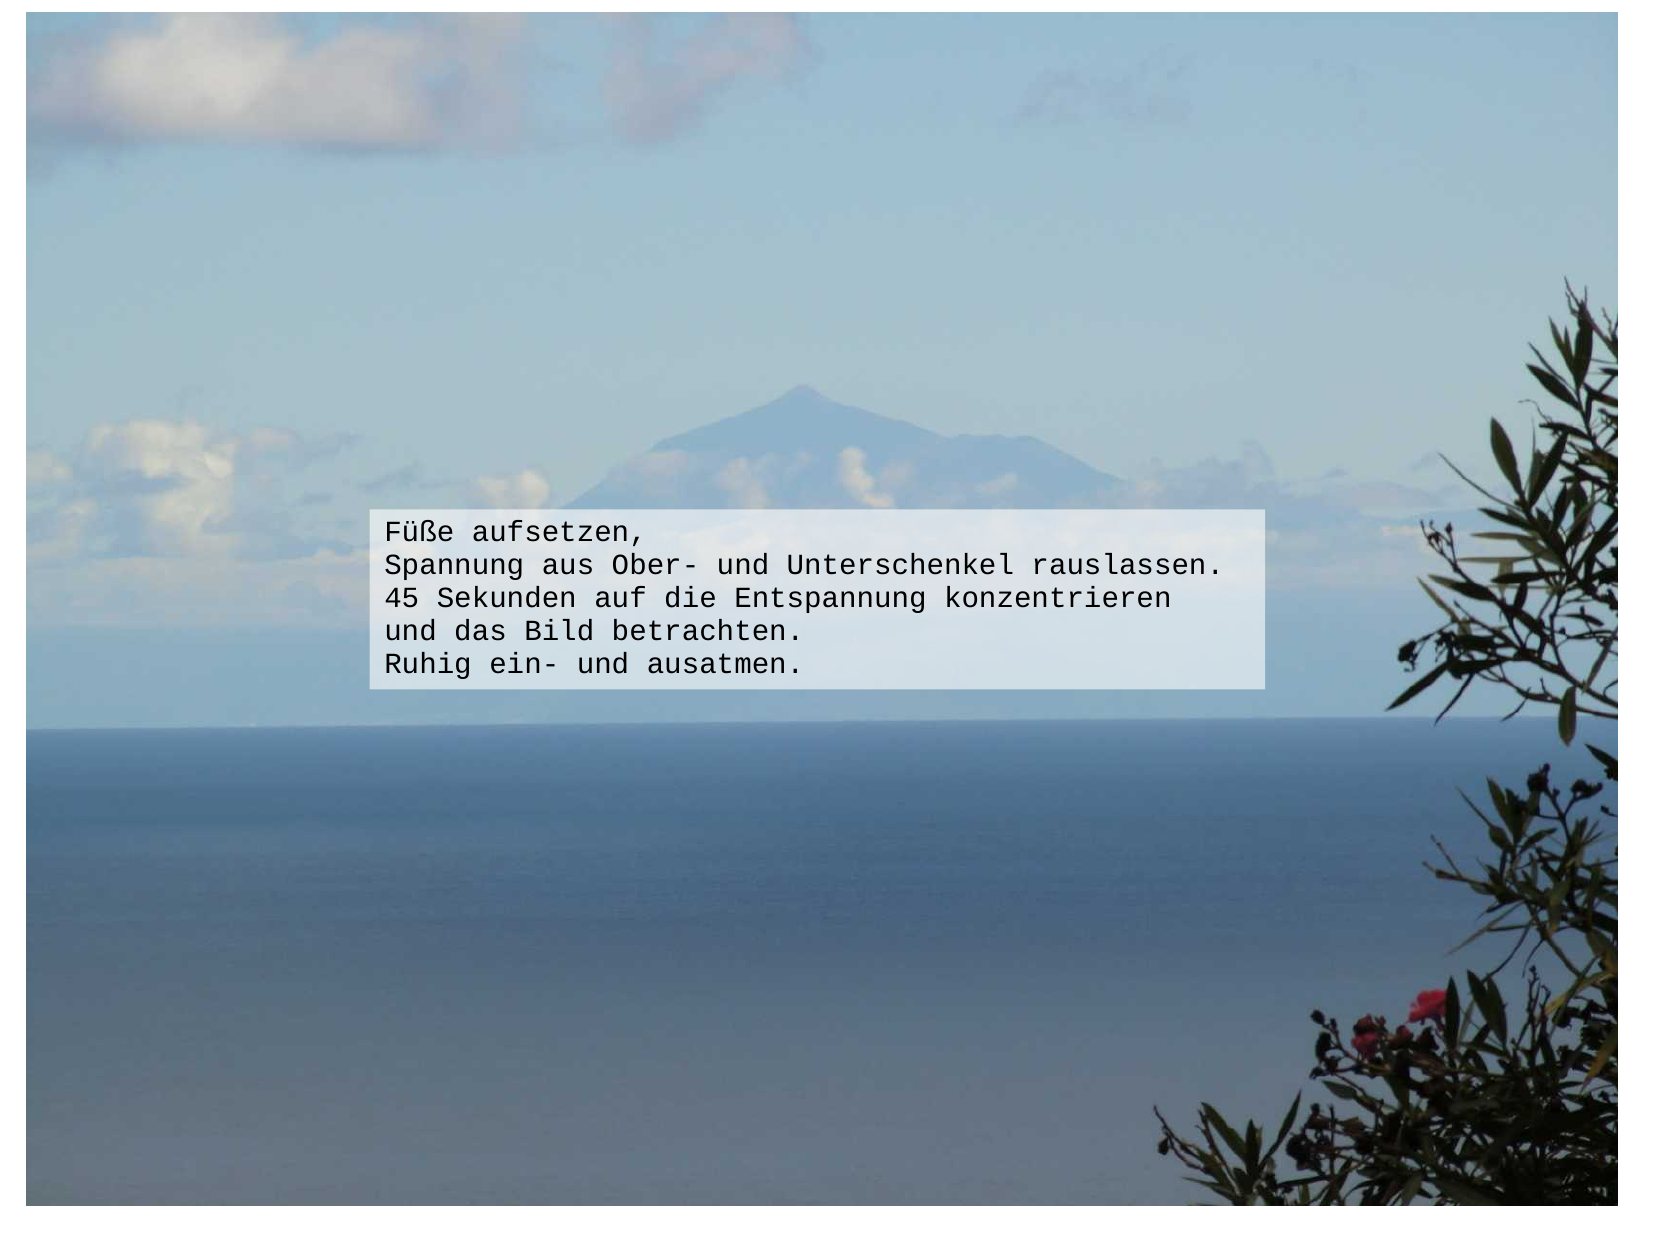

Füße aufsetzen,
Spannung aus Ober- und Unterschenkel rauslassen.
45 Sekunden auf die Entspannung konzentrieren
und das Bild betrachten.
Ruhig ein- und ausatmen.